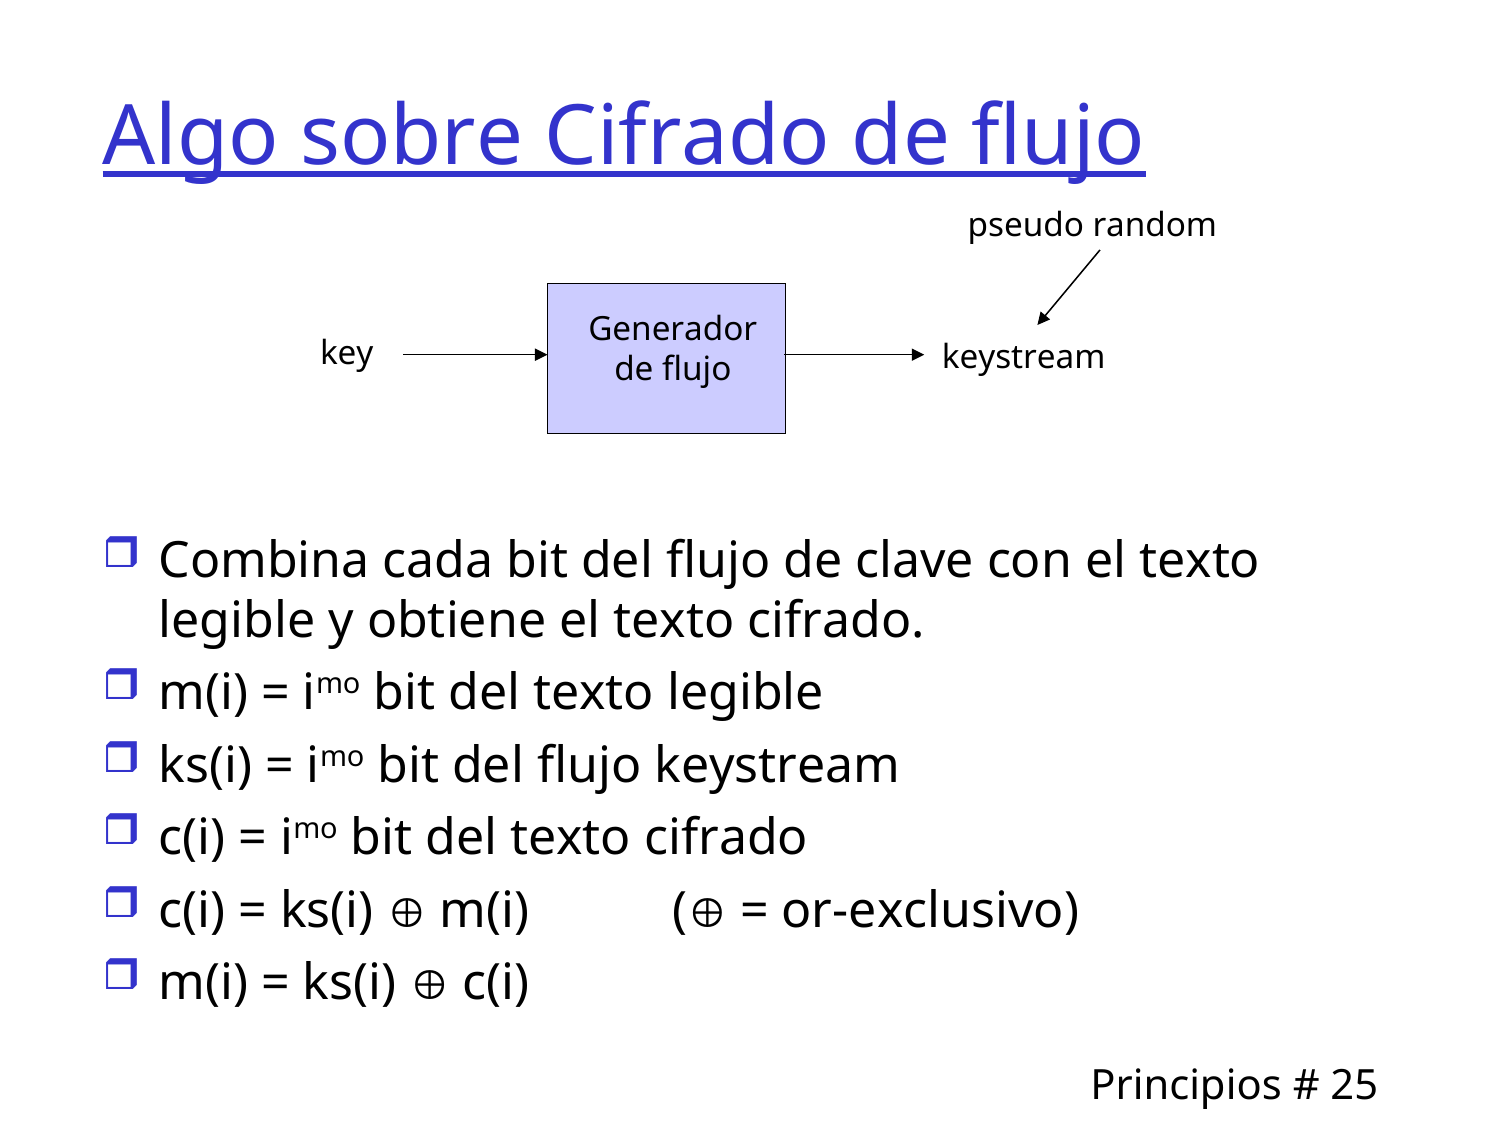

# Algo sobre Cifrado de flujo
pseudo random
Generador
de flujo
key
keystream
Combina cada bit del flujo de clave con el texto legible y obtiene el texto cifrado.
m(i) = imo bit del texto legible
ks(i) = imo bit del flujo keystream
c(i) = imo bit del texto cifrado
c(i) = ks(i)  m(i) ( = or-exclusivo)
m(i) = ks(i)  c(i)
25